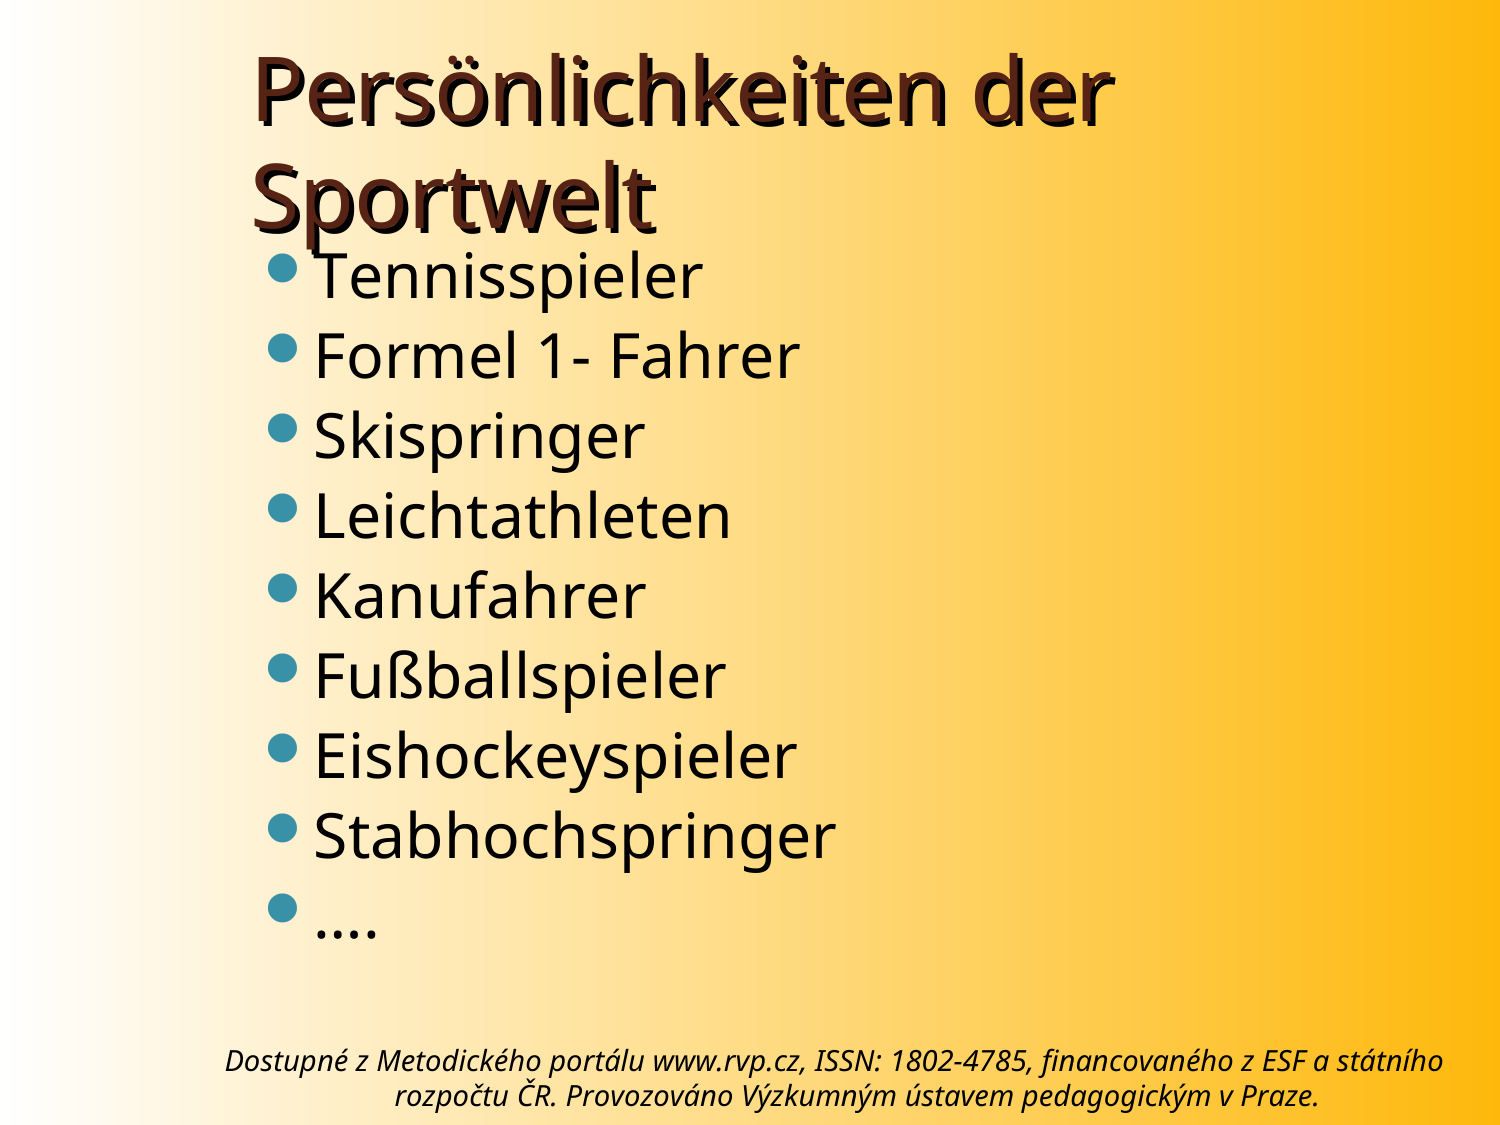

# Persönlichkeiten der Sportwelt
Tennisspieler
Formel 1- Fahrer
Skispringer
Leichtathleten
Kanufahrer
Fußballspieler
Eishockeyspieler
Stabhochspringer
….
Dostupné z Metodického portálu www.rvp.cz, ISSN: 1802-4785, financovaného z ESF a státního rozpočtu ČR. Provozováno Výzkumným ústavem pedagogickým v Praze.